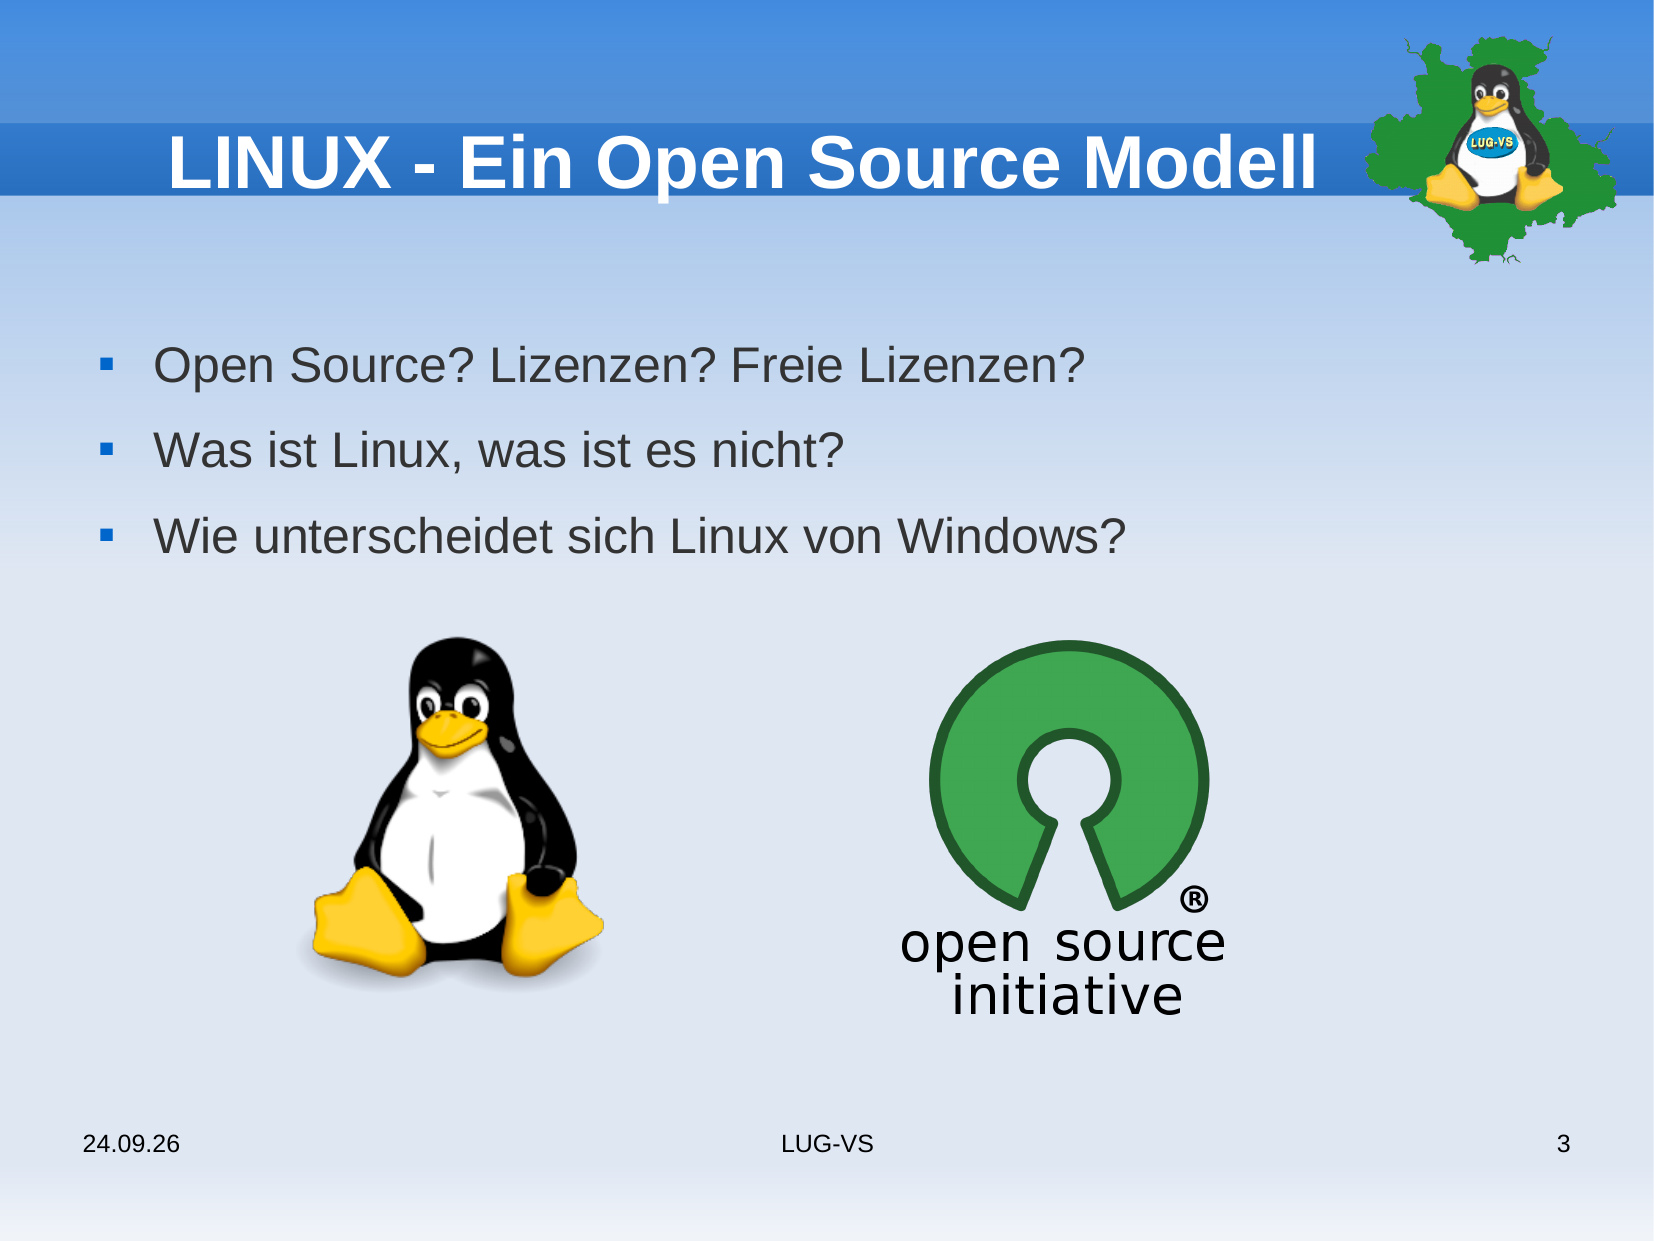

# LINUX - Ein Open Source Modell
Open Source? Lizenzen? Freie Lizenzen?
Was ist Linux, was ist es nicht?
Wie unterscheidet sich Linux von Windows?
LUG-VS
3